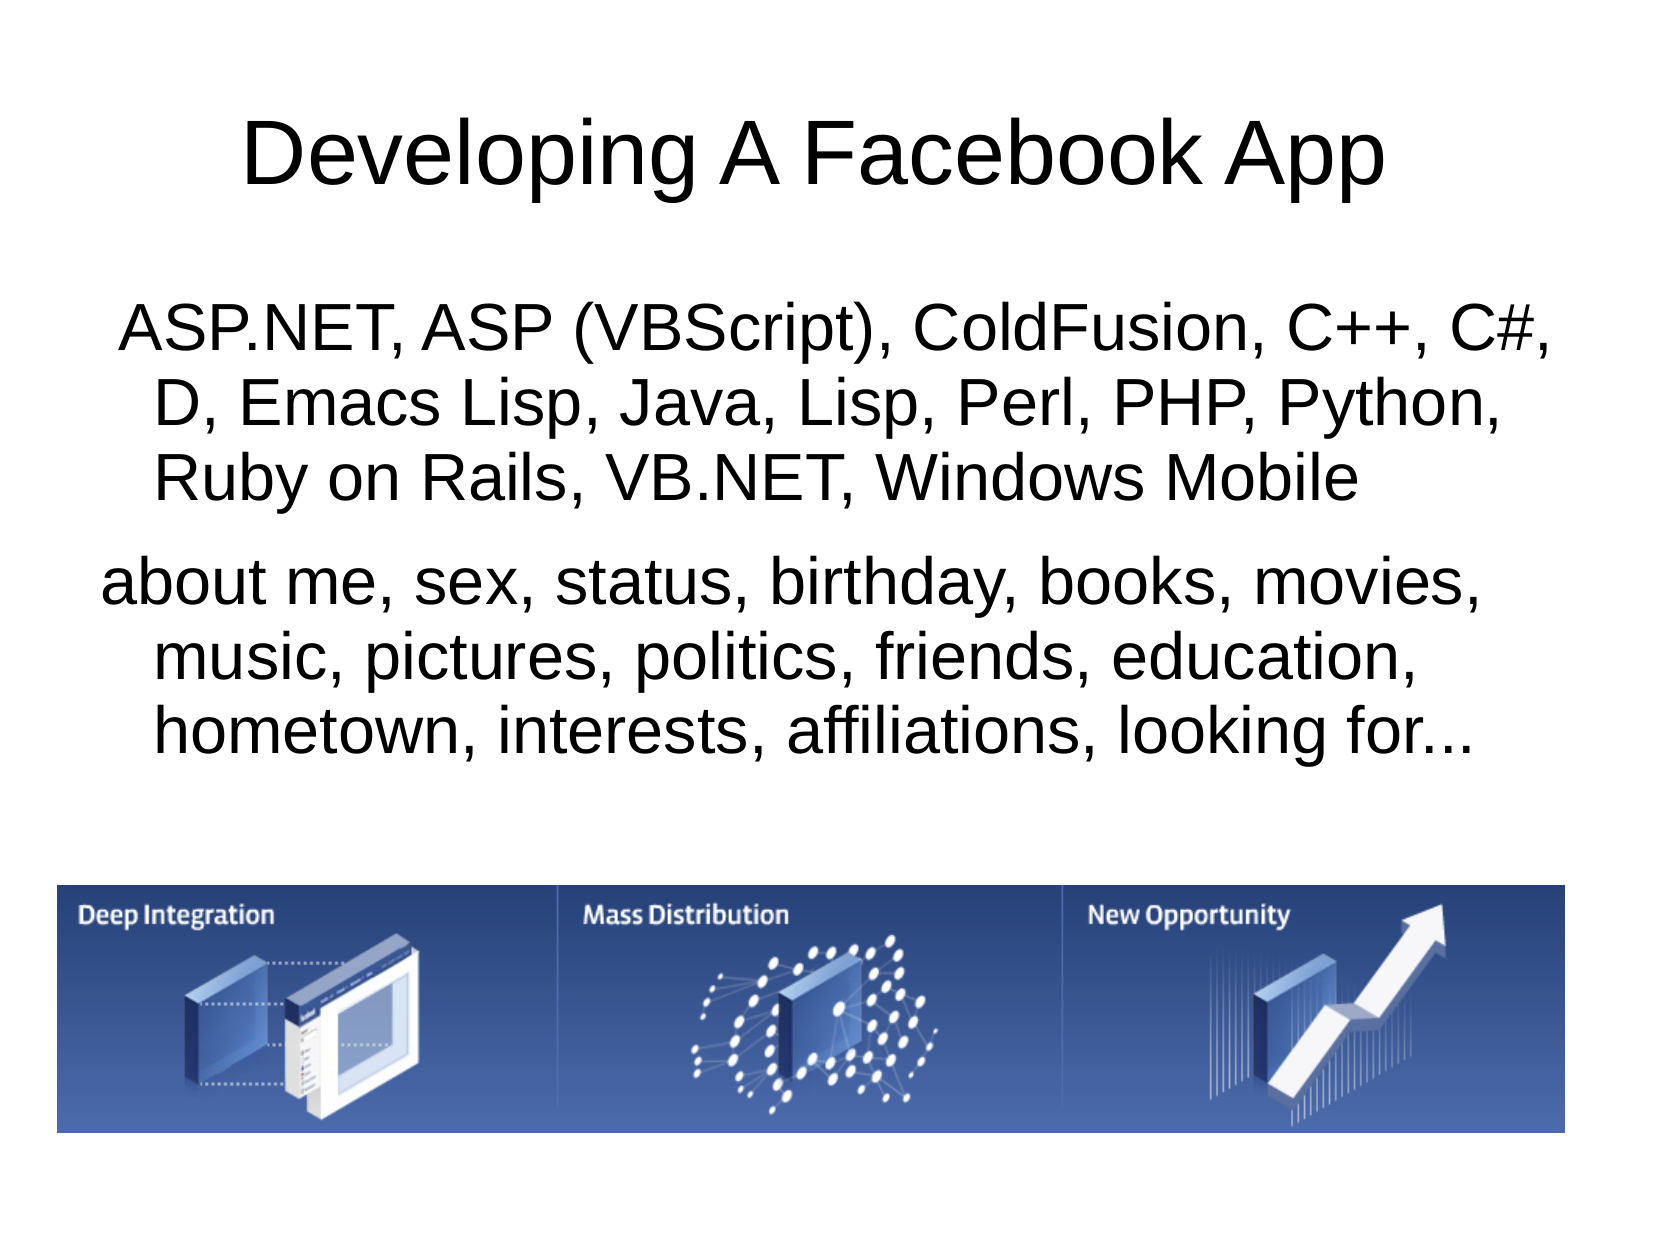

# Developing A Facebook App
 ASP.NET, ASP (VBScript), ColdFusion, C++, C#, D, Emacs Lisp, Java, Lisp, Perl, PHP, Python, Ruby on Rails, VB.NET, Windows Mobile
about me, sex, status, birthday, books, movies, music, pictures, politics, friends, education, hometown, interests, affiliations, looking for...